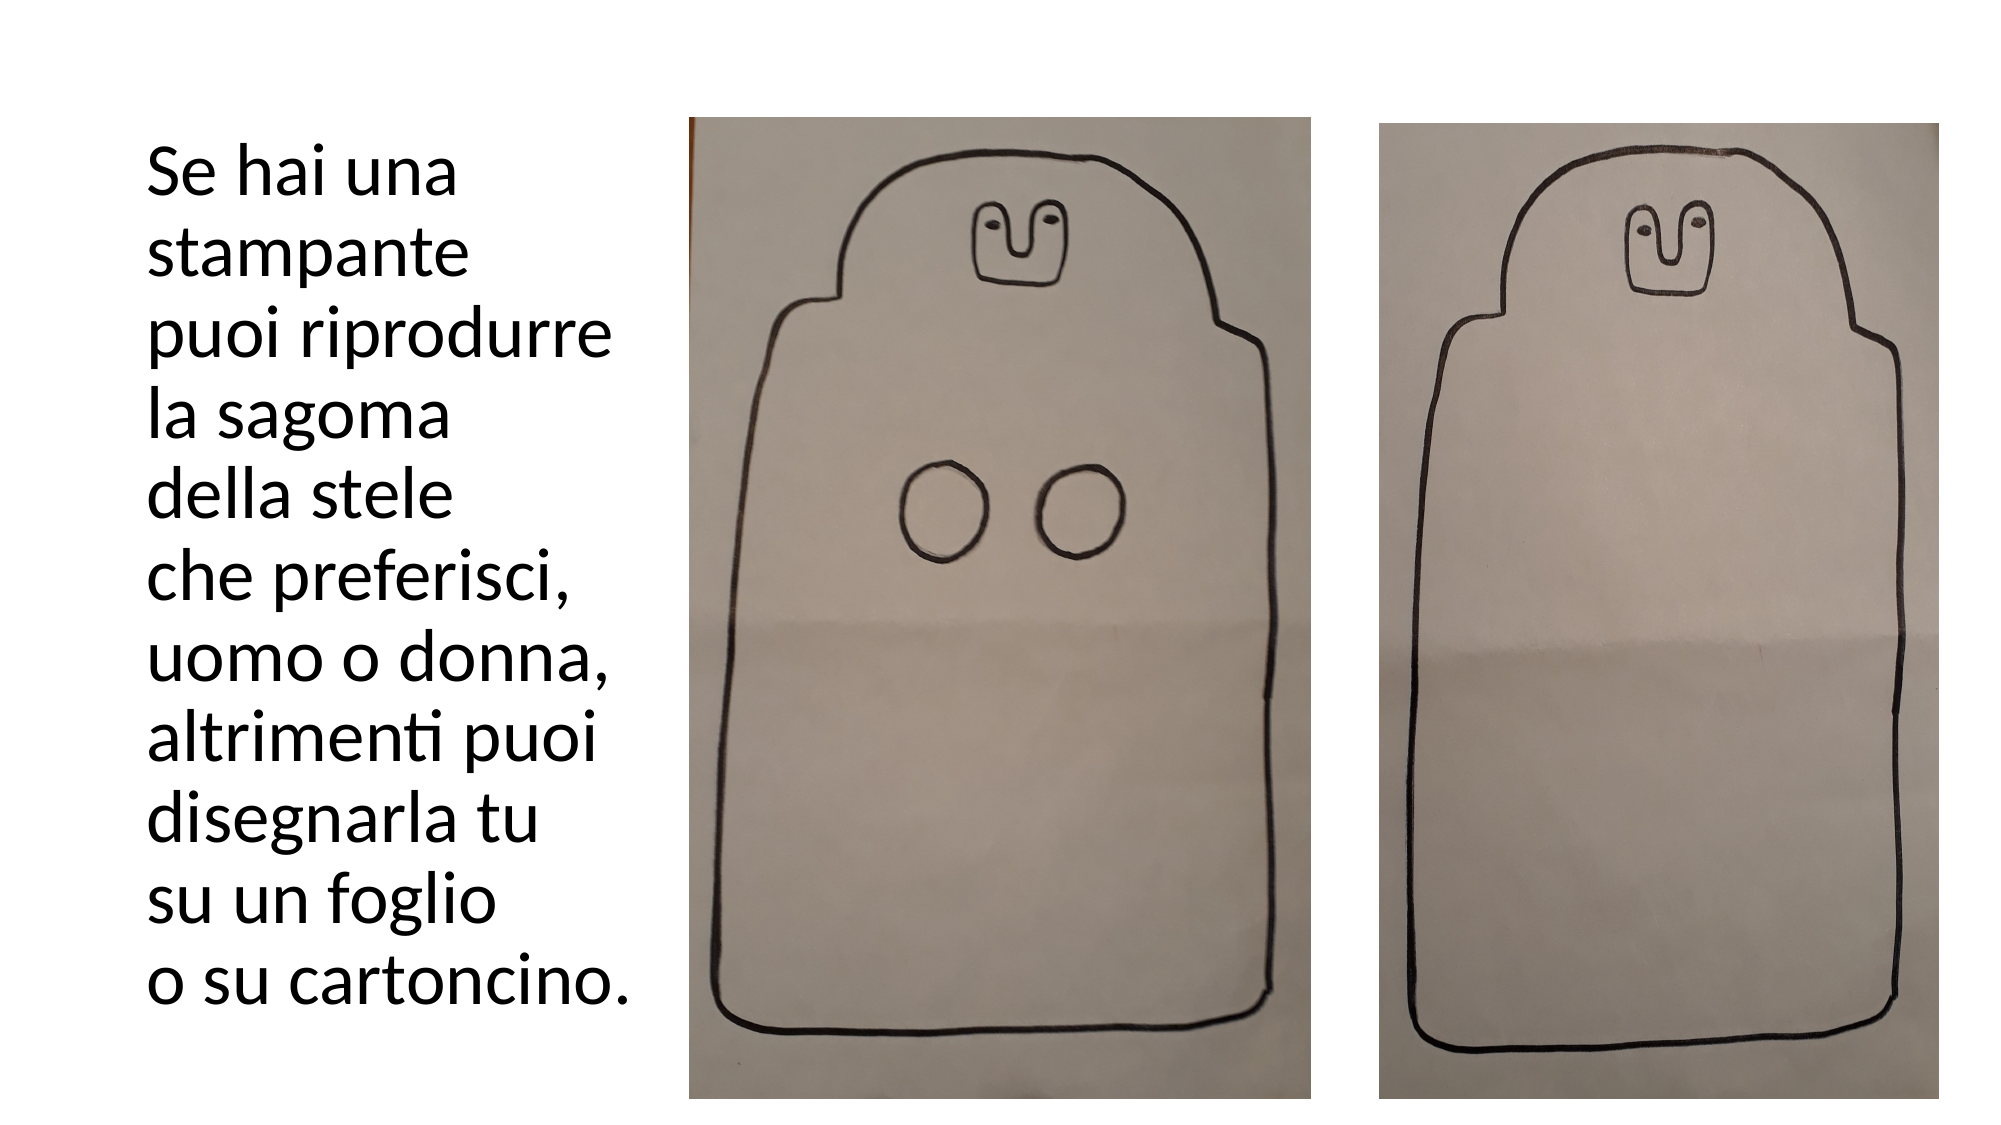

# Se hai una stampante puoi riprodurre la sagoma della stele che preferisci, uomo o donna, altrimenti puoi disegnarla tu su un foglio o su cartoncino.